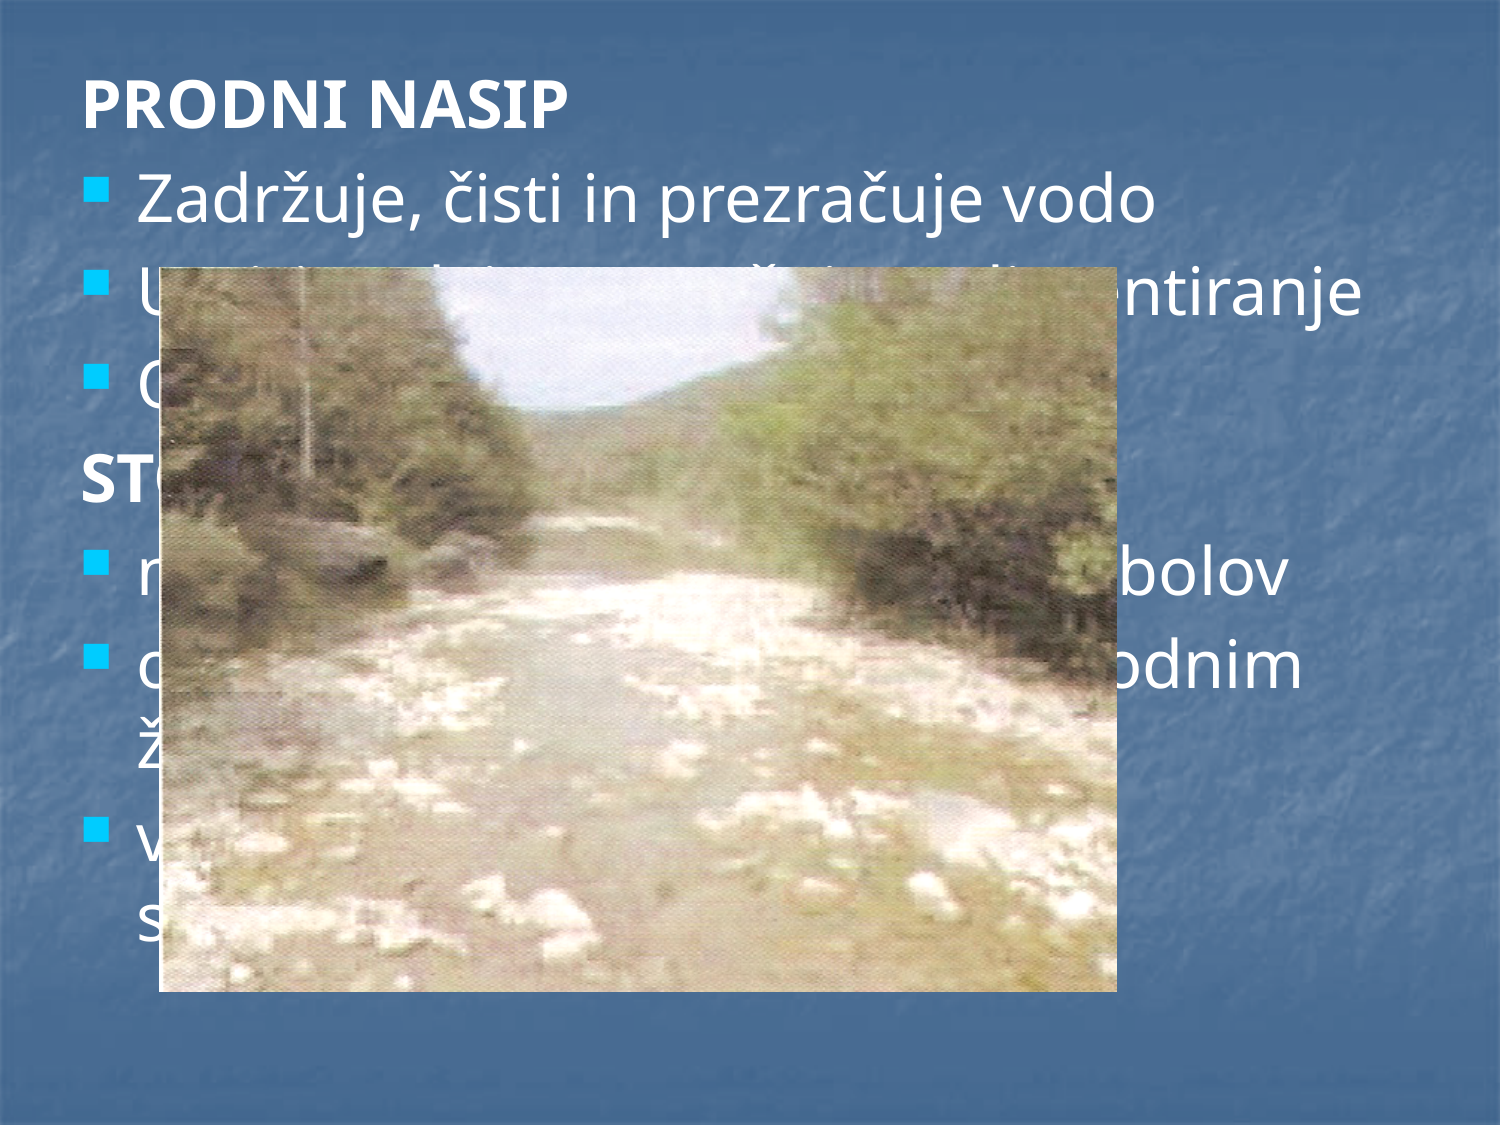

# PRODNI NASIP
Zadržuje, čisti in prezračuje vodo
Umirja tok in pospešuje sedimentiranje
Ogroženi ali redki habitati
STOJEČE VODE
nudijo možnost za turizem ali ribolov
omogočajo življenjski prostor vodnim živalim
velike količine vode se čistijo in sedimentirajo